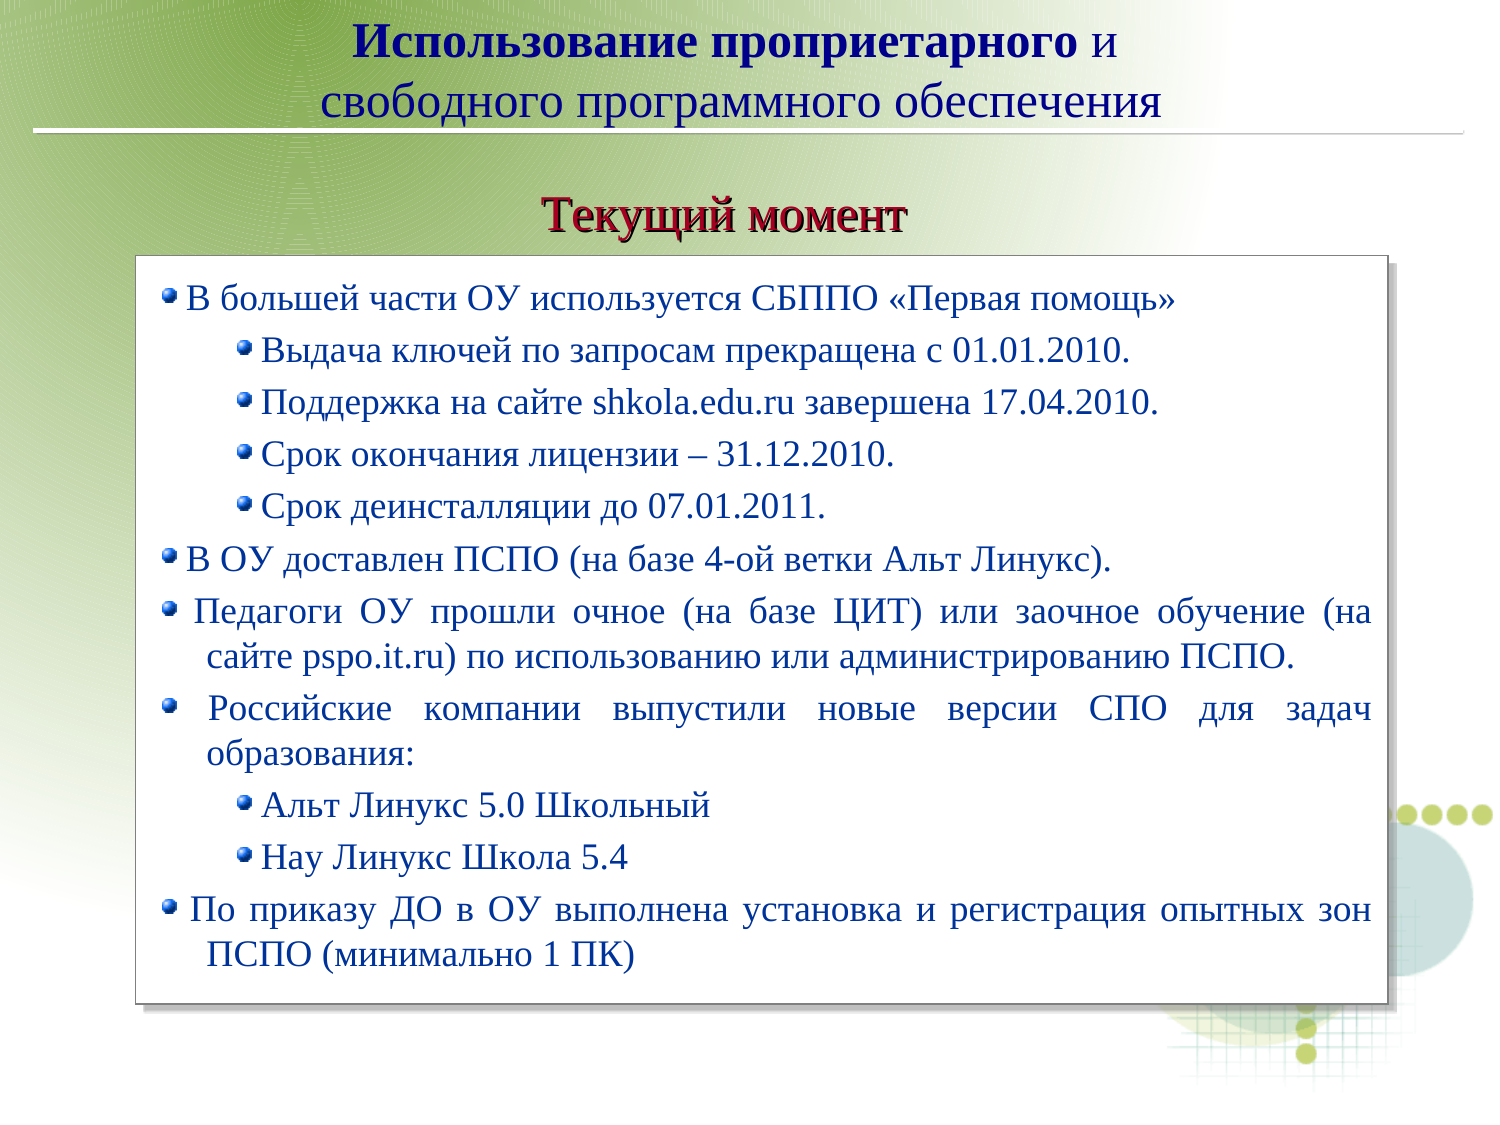

Использование проприетарного и
свободного программного обеспечения
Текущий момент
 В большей части ОУ используется СБППО «Первая помощь»
 Выдача ключей по запросам прекращена с 01.01.2010.
 Поддержка на сайте shkola.edu.ru завершена 17.04.2010.
 Срок окончания лицензии – 31.12.2010.
 Срок деинсталляции до 07.01.2011.
 В ОУ доставлен ПСПО (на базе 4-ой ветки Альт Линукс).
 Педагоги ОУ прошли очное (на базе ЦИТ) или заочное обучение (на сайте pspo.it.ru) по использованию или администрированию ПСПО.
 Российские компании выпустили новые версии СПО для задач образования:
 Альт Линукс 5.0 Школьный
 Нау Линукс Школа 5.4
 По приказу ДО в ОУ выполнена установка и регистрация опытных зон ПСПО (минимально 1 ПК)